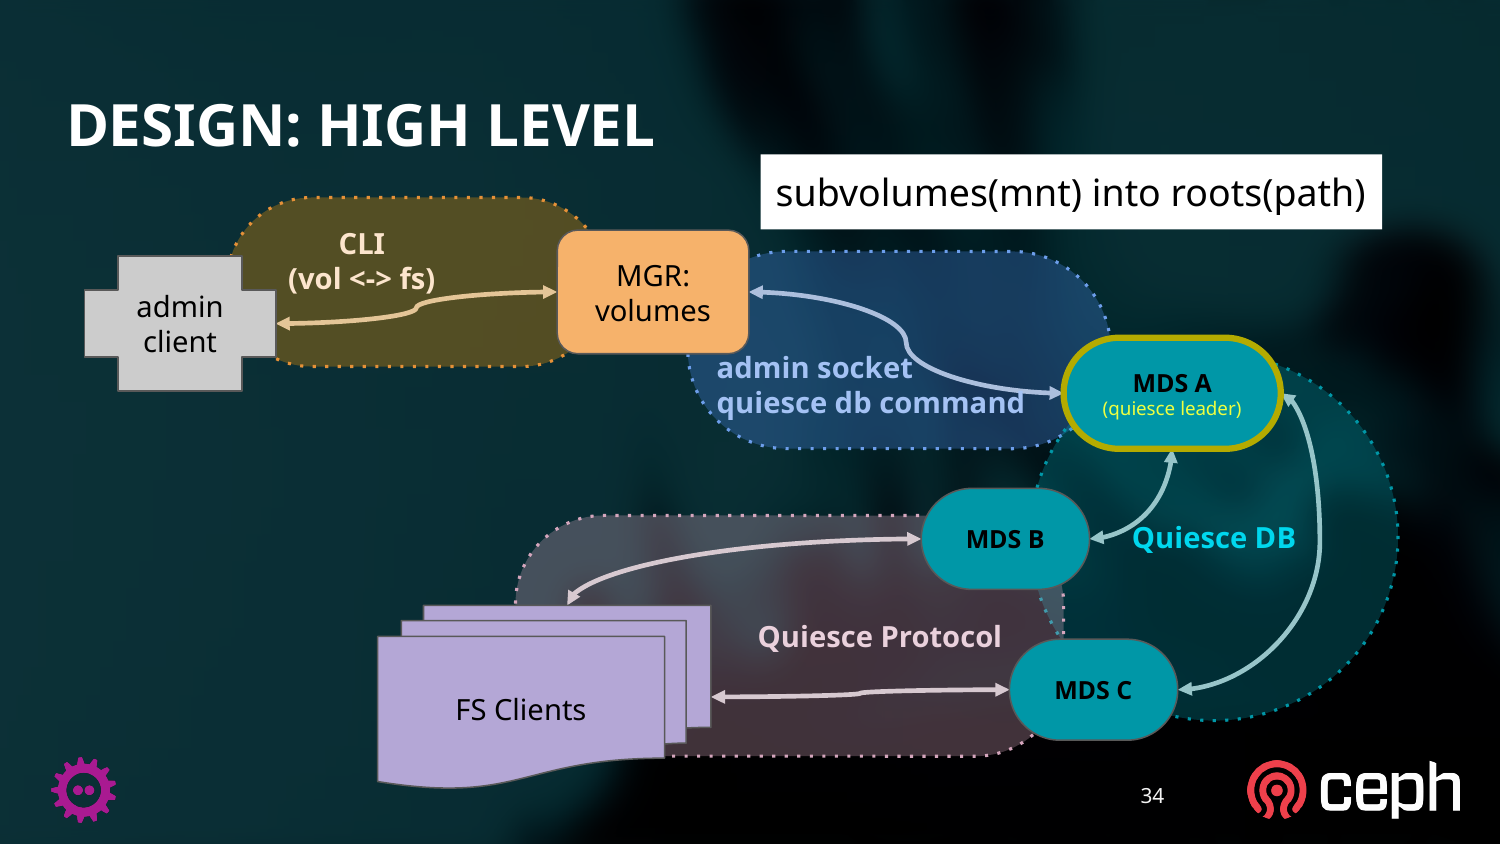

# DESIGN: HIGH LEVEL
subvolumes(mnt) into roots(path)
CLI
(vol <-> fs)
MGR:
volumes
admin socket
quiesce db command
admin client
MDS A
(quiesce leader)
Quiesce DB
MDS B
Quiesce Protocol
FS Clients
MDS C